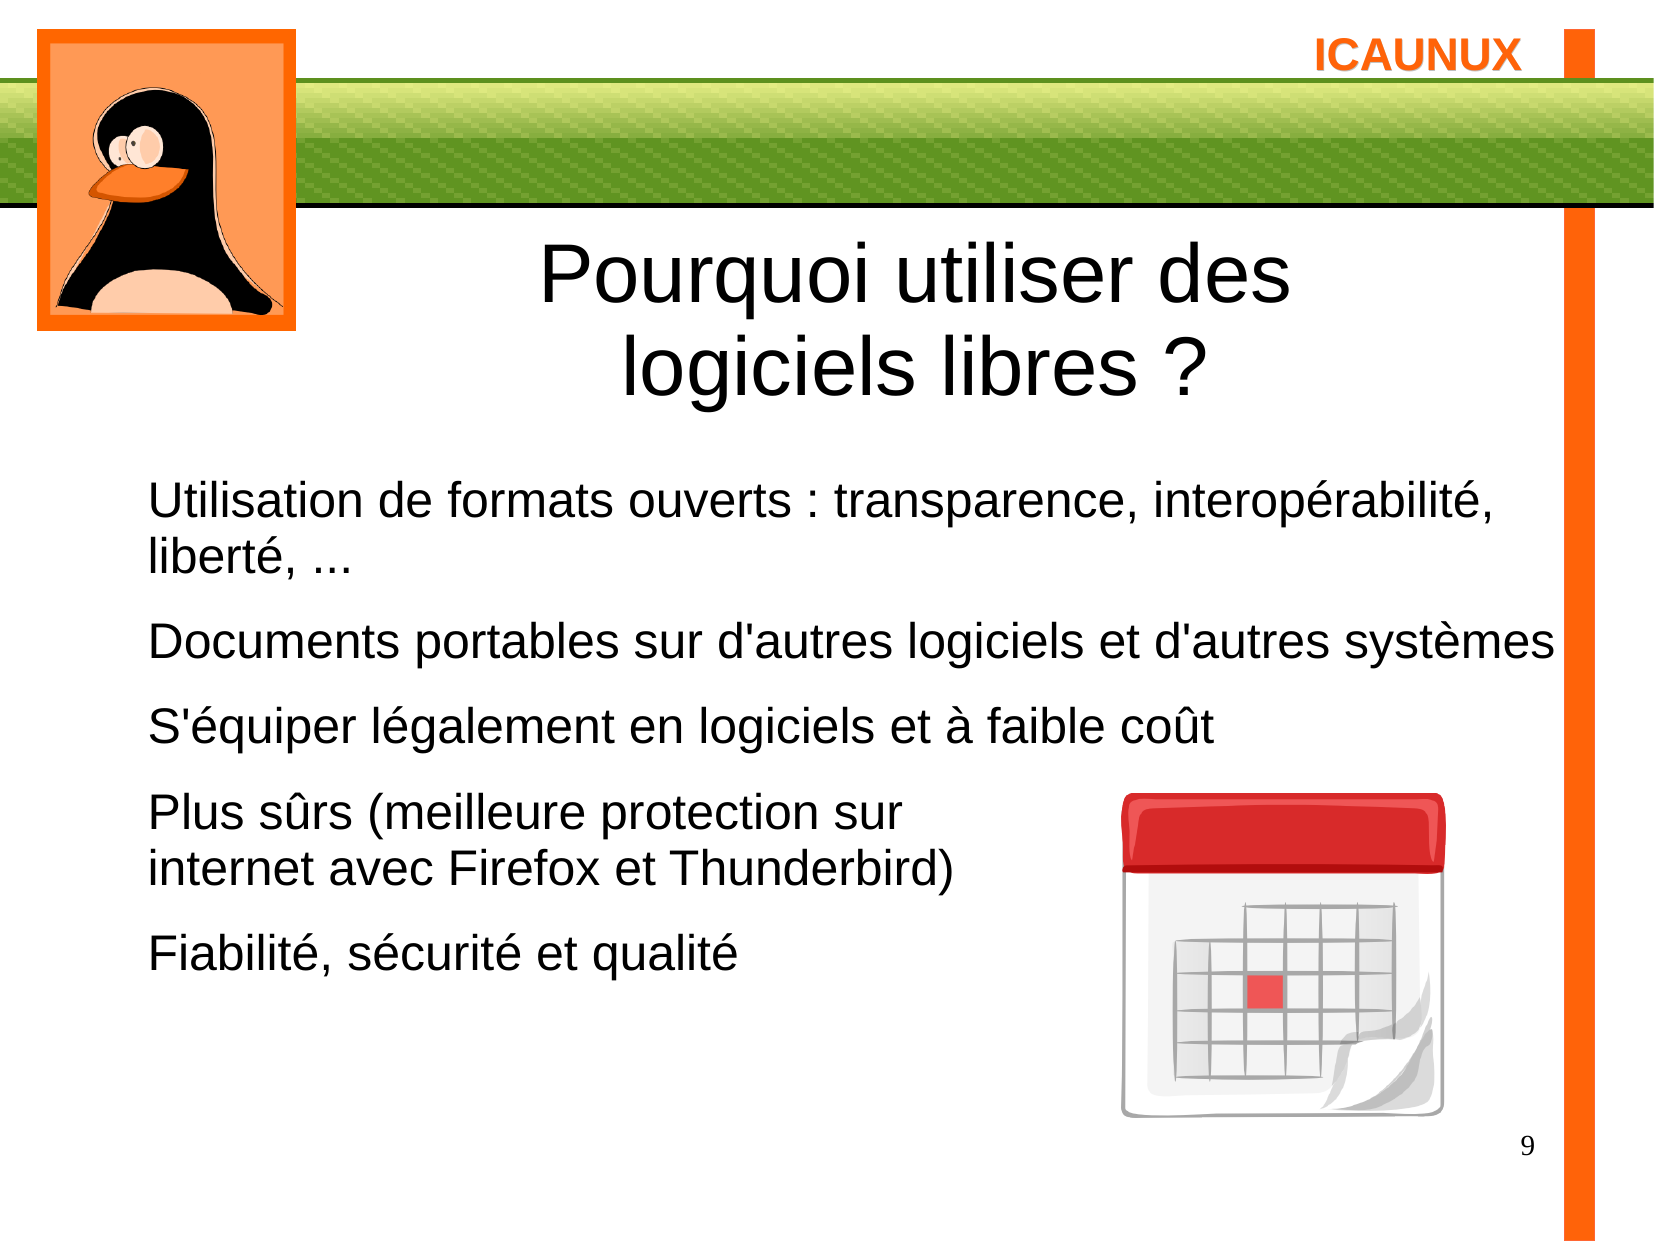

# Pourquoi utiliser des logiciels libres ?
Utilisation de formats ouverts : transparence, interopérabilité, liberté, ...
Documents portables sur d'autres logiciels et d'autres systèmes
S'équiper légalement en logiciels et à faible coût
Plus sûrs (meilleure protection sur
internet avec Firefox et Thunderbird)
Fiabilité, sécurité et qualité
9